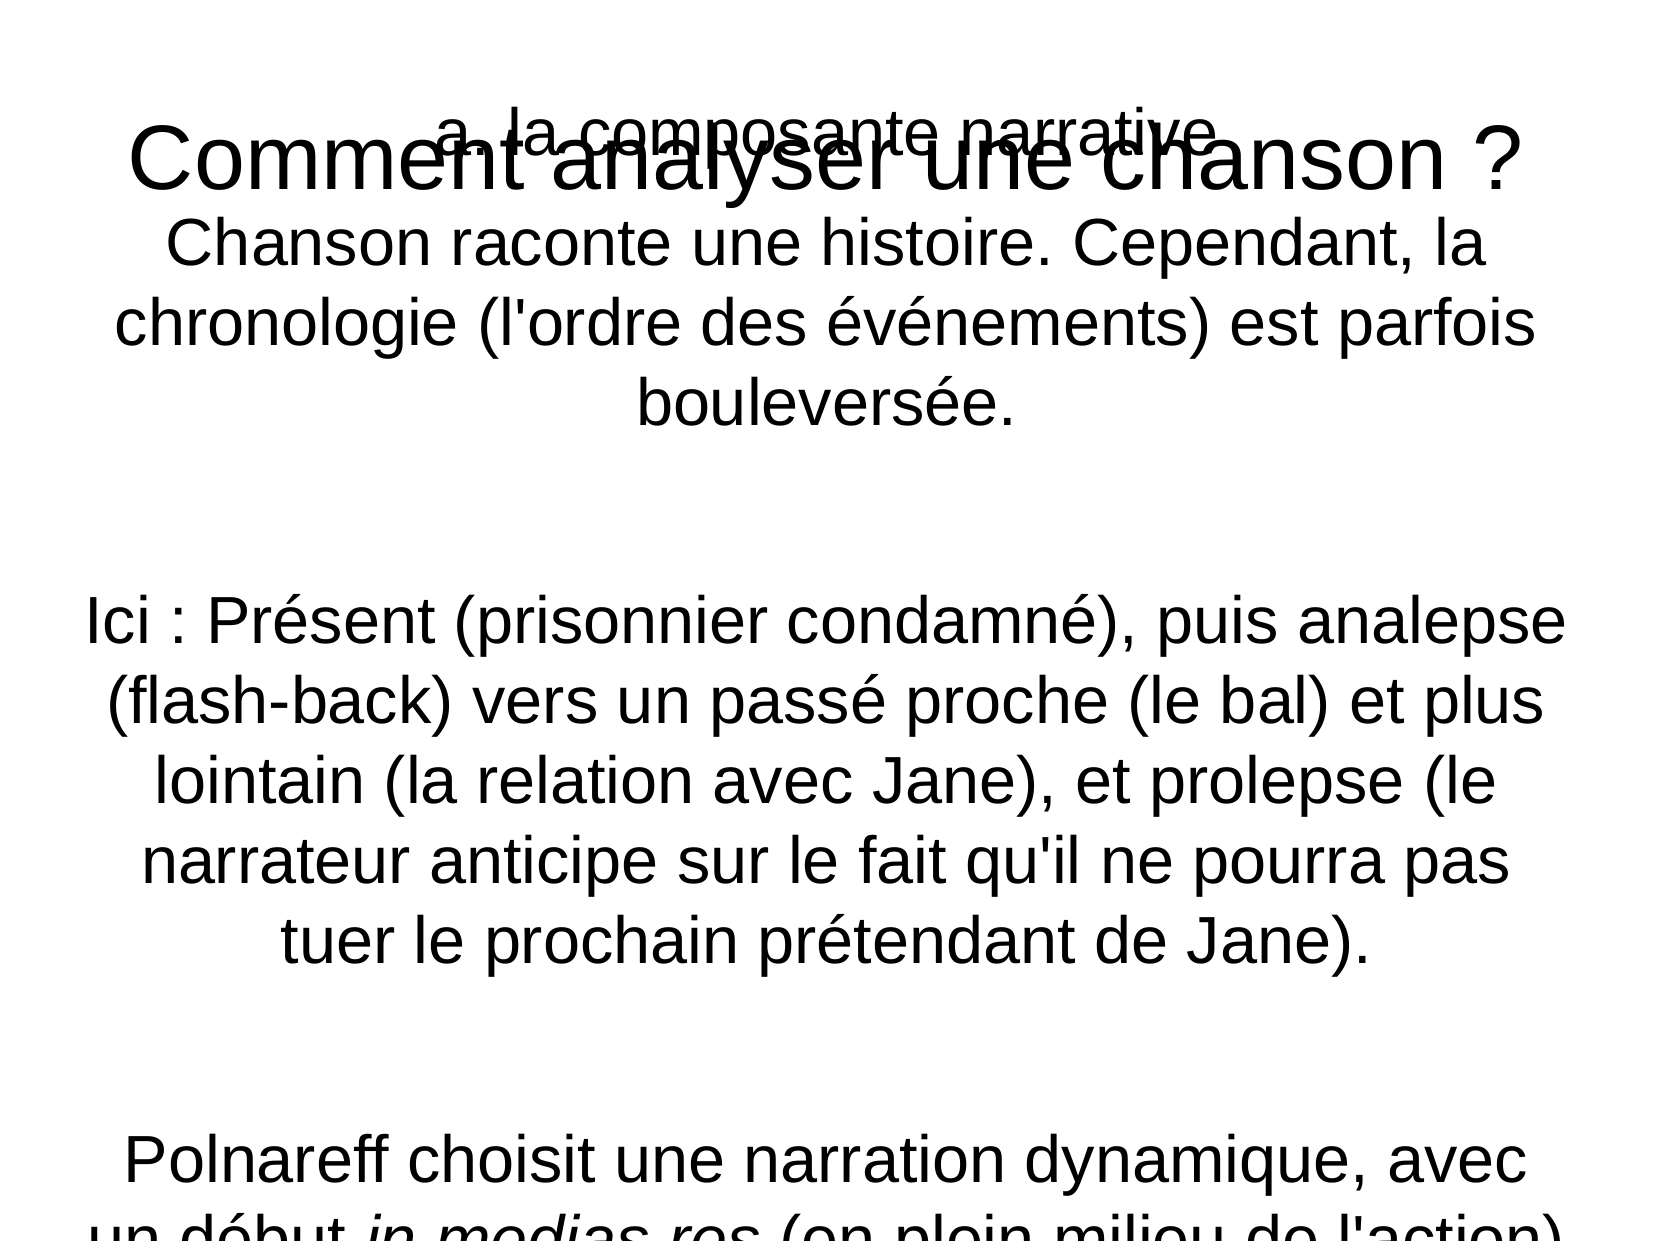

# Comment analyser une chanson ?
a. la composante narrative
Chanson raconte une histoire. Cependant, la chronologie (l'ordre des événements) est parfois bouleversée.
Ici : Présent (prisonnier condamné), puis analepse (flash-back) vers un passé proche (le bal) et plus lointain (la relation avec Jane), et prolepse (le narrateur anticipe sur le fait qu'il ne pourra pas tuer le prochain prétendant de Jane).
Polnareff choisit une narration dynamique, avec un début in medias res (en plein milieu de l'action) qui pose d'emblée l'enjeu tragique (mort).